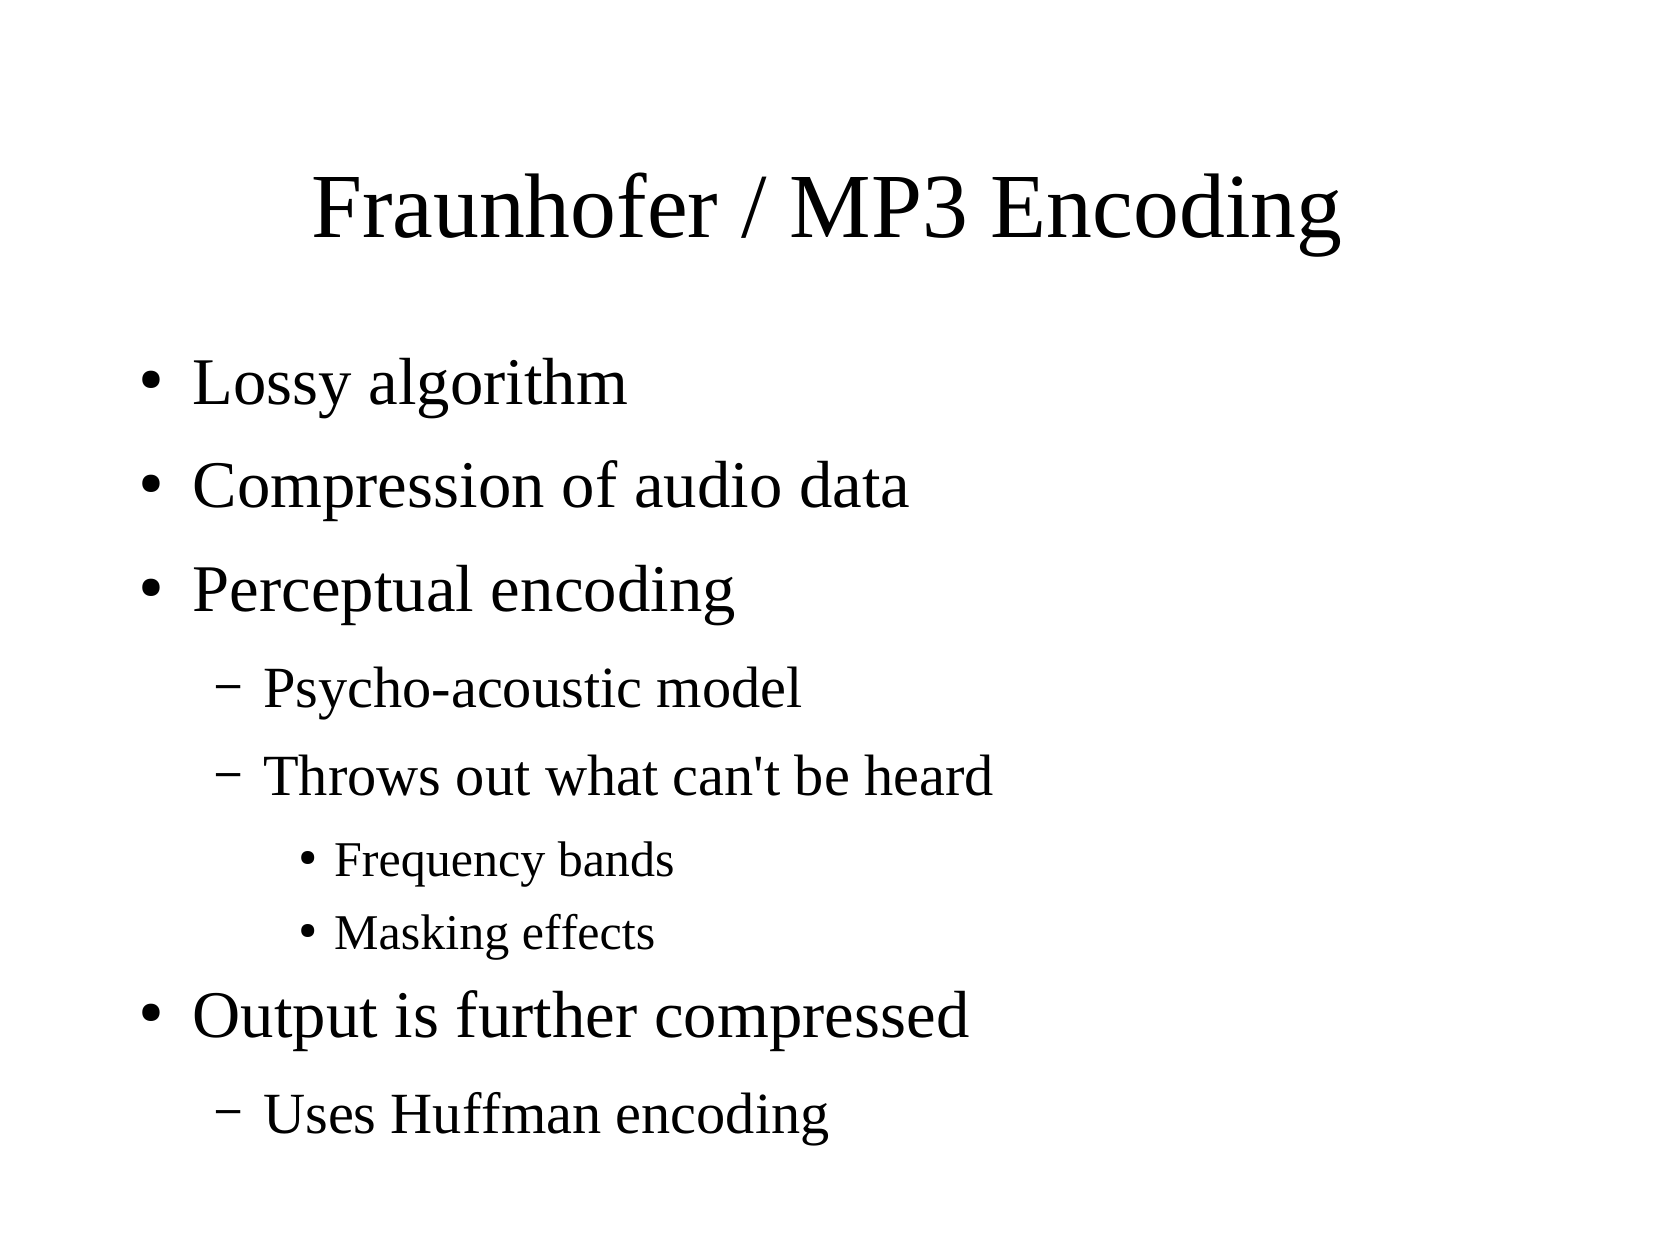

# Fraunhofer / MP3 Encoding
Lossy algorithm
Compression of audio data
Perceptual encoding
Psycho-acoustic model
Throws out what can't be heard
Frequency bands
Masking effects
Output is further compressed
Uses Huffman encoding